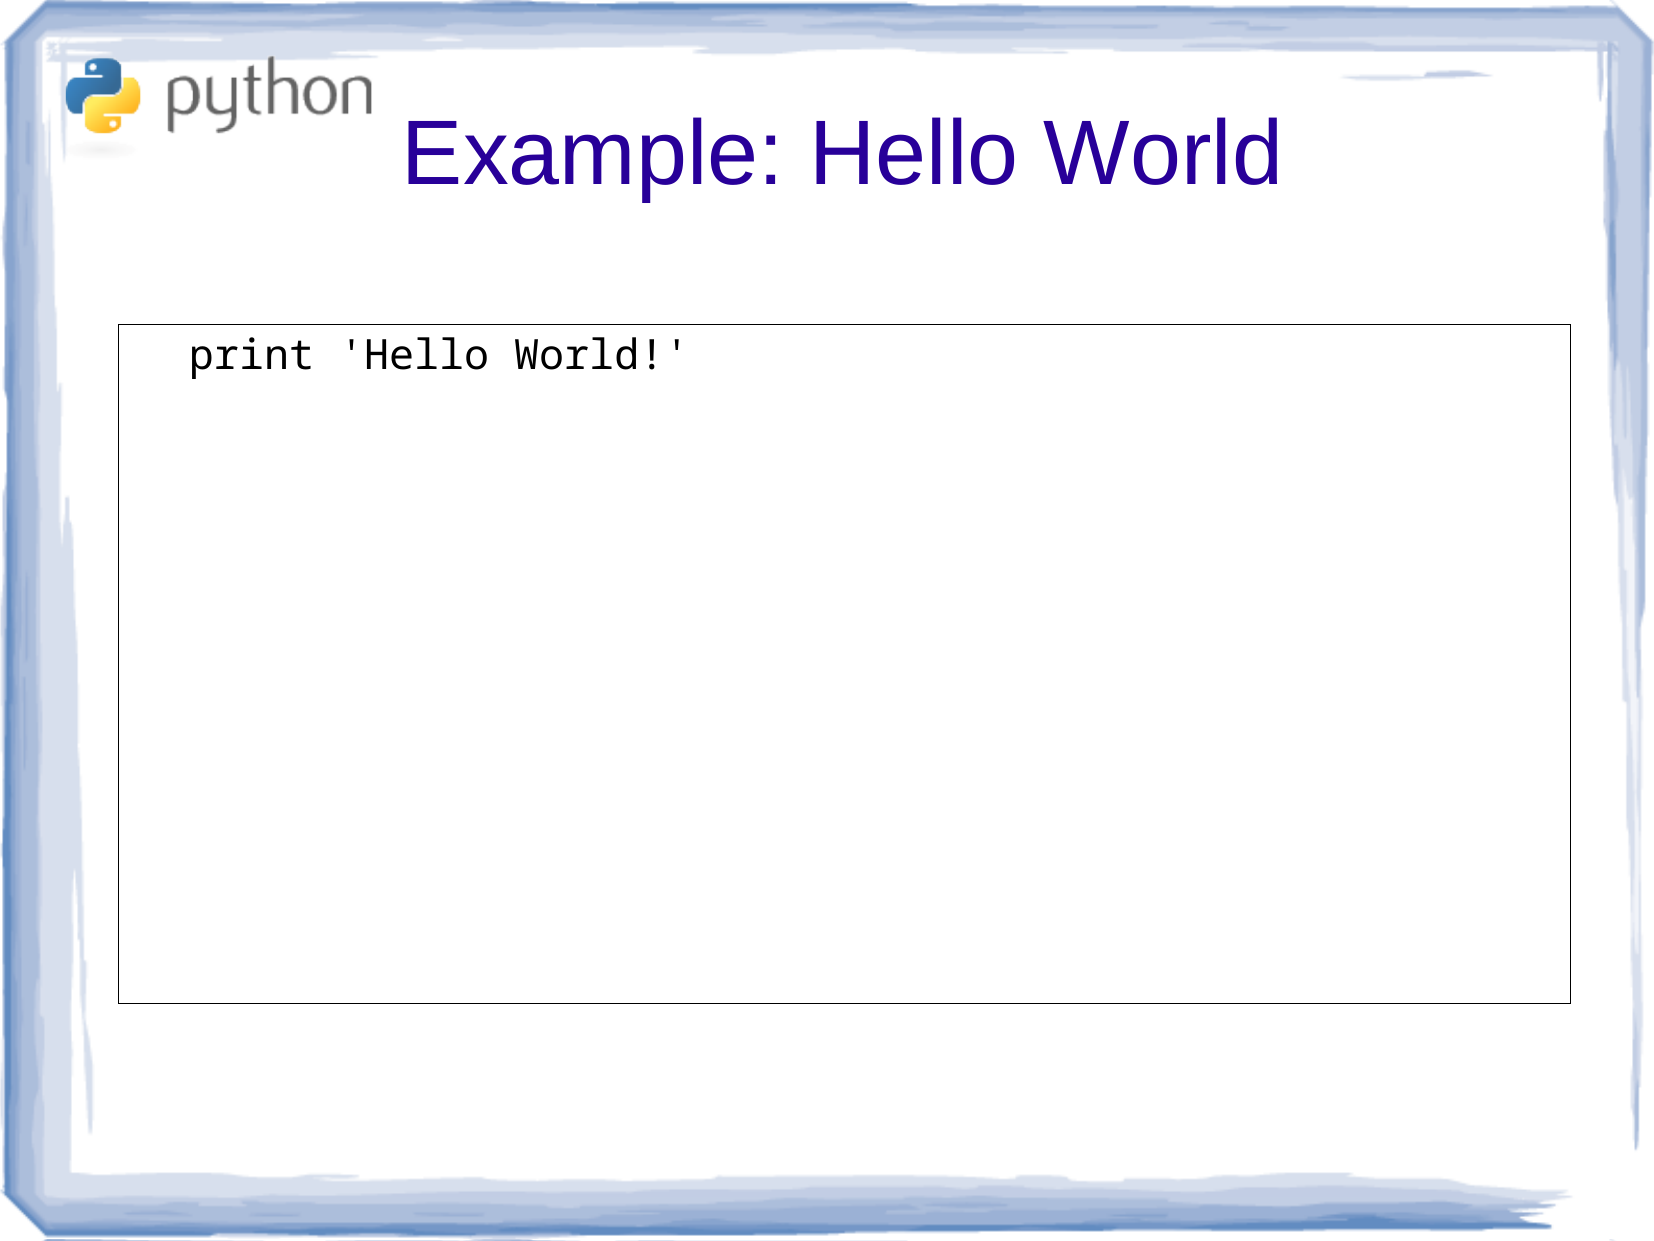

# Example: Hello World
print 'Hello World!'